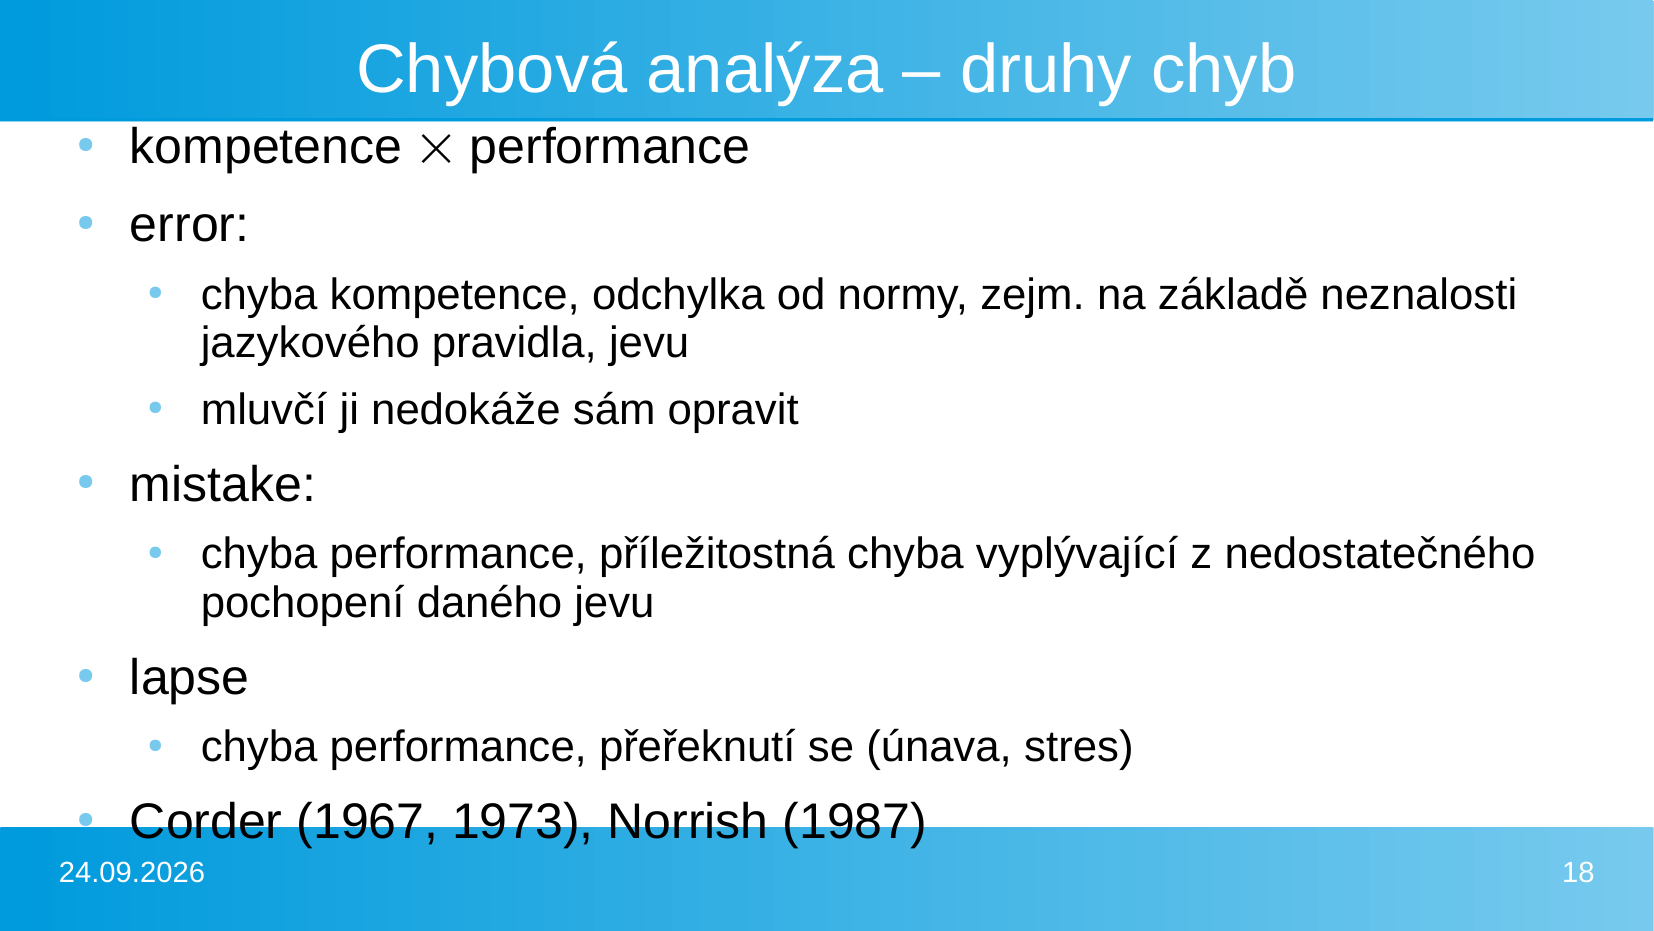

# Chybová analýza – druhy chyb
kompetence  performance
error:
chyba kompetence, odchylka od normy, zejm. na základě neznalosti jazykového pravidla, jevu
mluvčí ji nedokáže sám opravit
mistake:
chyba performance, příležitostná chyba vyplývající z nedostatečného pochopení daného jevu
lapse
chyba performance, přeřeknutí se (únava, stres)
Corder (1967, 1973), Norrish (1987)
18